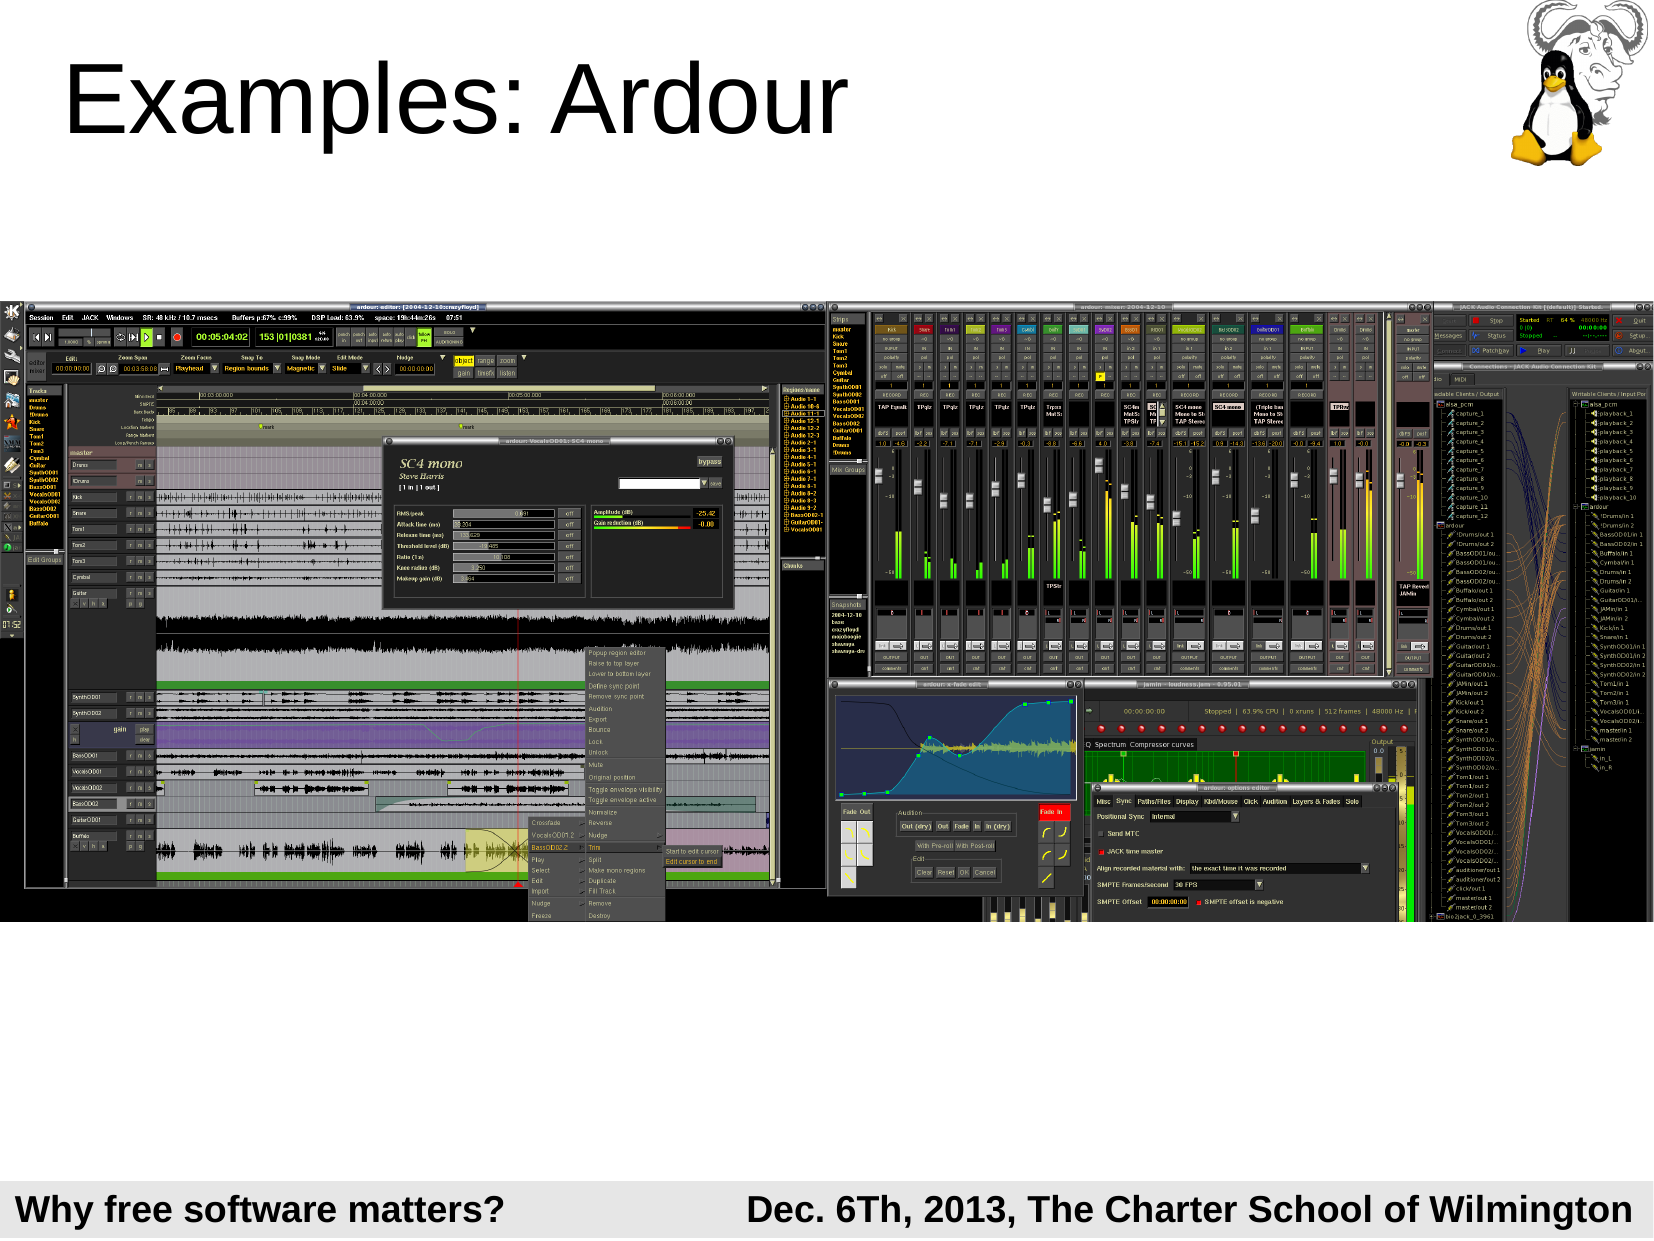

Examples: Ardour
Why free software matters? Dec. 6Th, 2013, The Charter School of Wilmington